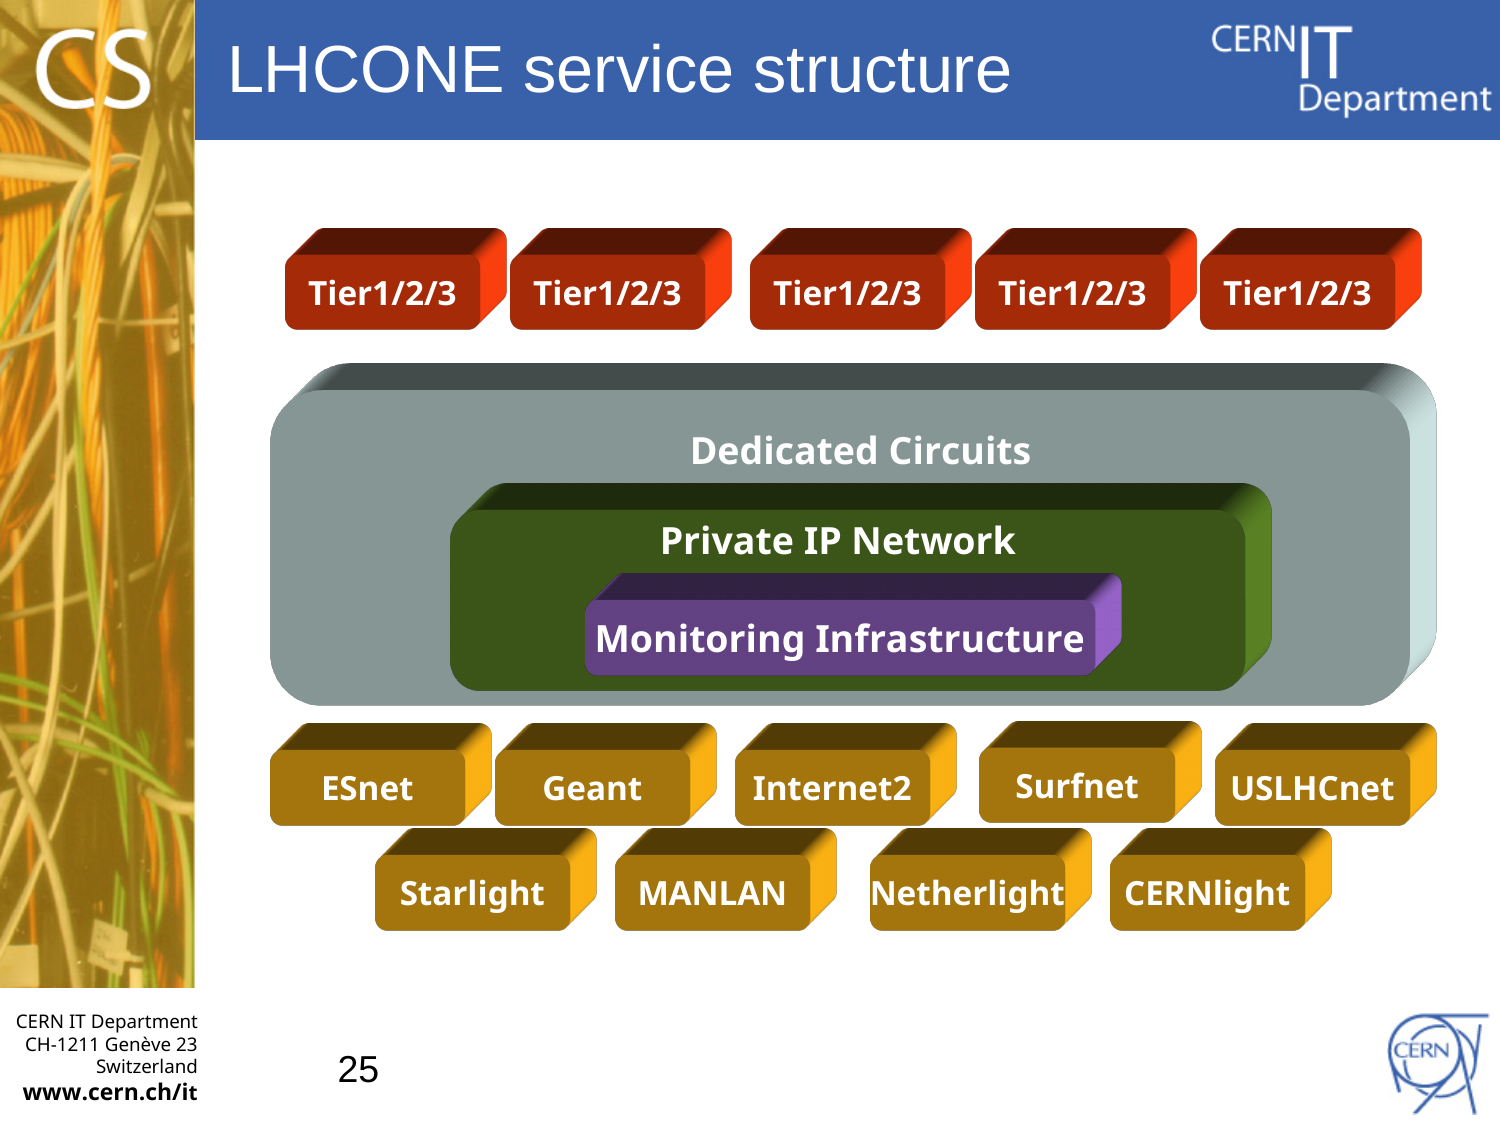

# LHCONE service structure
Tier1/2/3
Tier1/2/3
Tier1/2/3
Tier1/2/3
Tier1/2/3
Dedicated Circuits
Dedicated Circuits
Private IP Network
Private IP Network
Monitoring Infrastructure
Surfnet
ESnet
Geant
Internet2
USLHCnet
Starlight
MANLAN
Netherlight
CERNlight